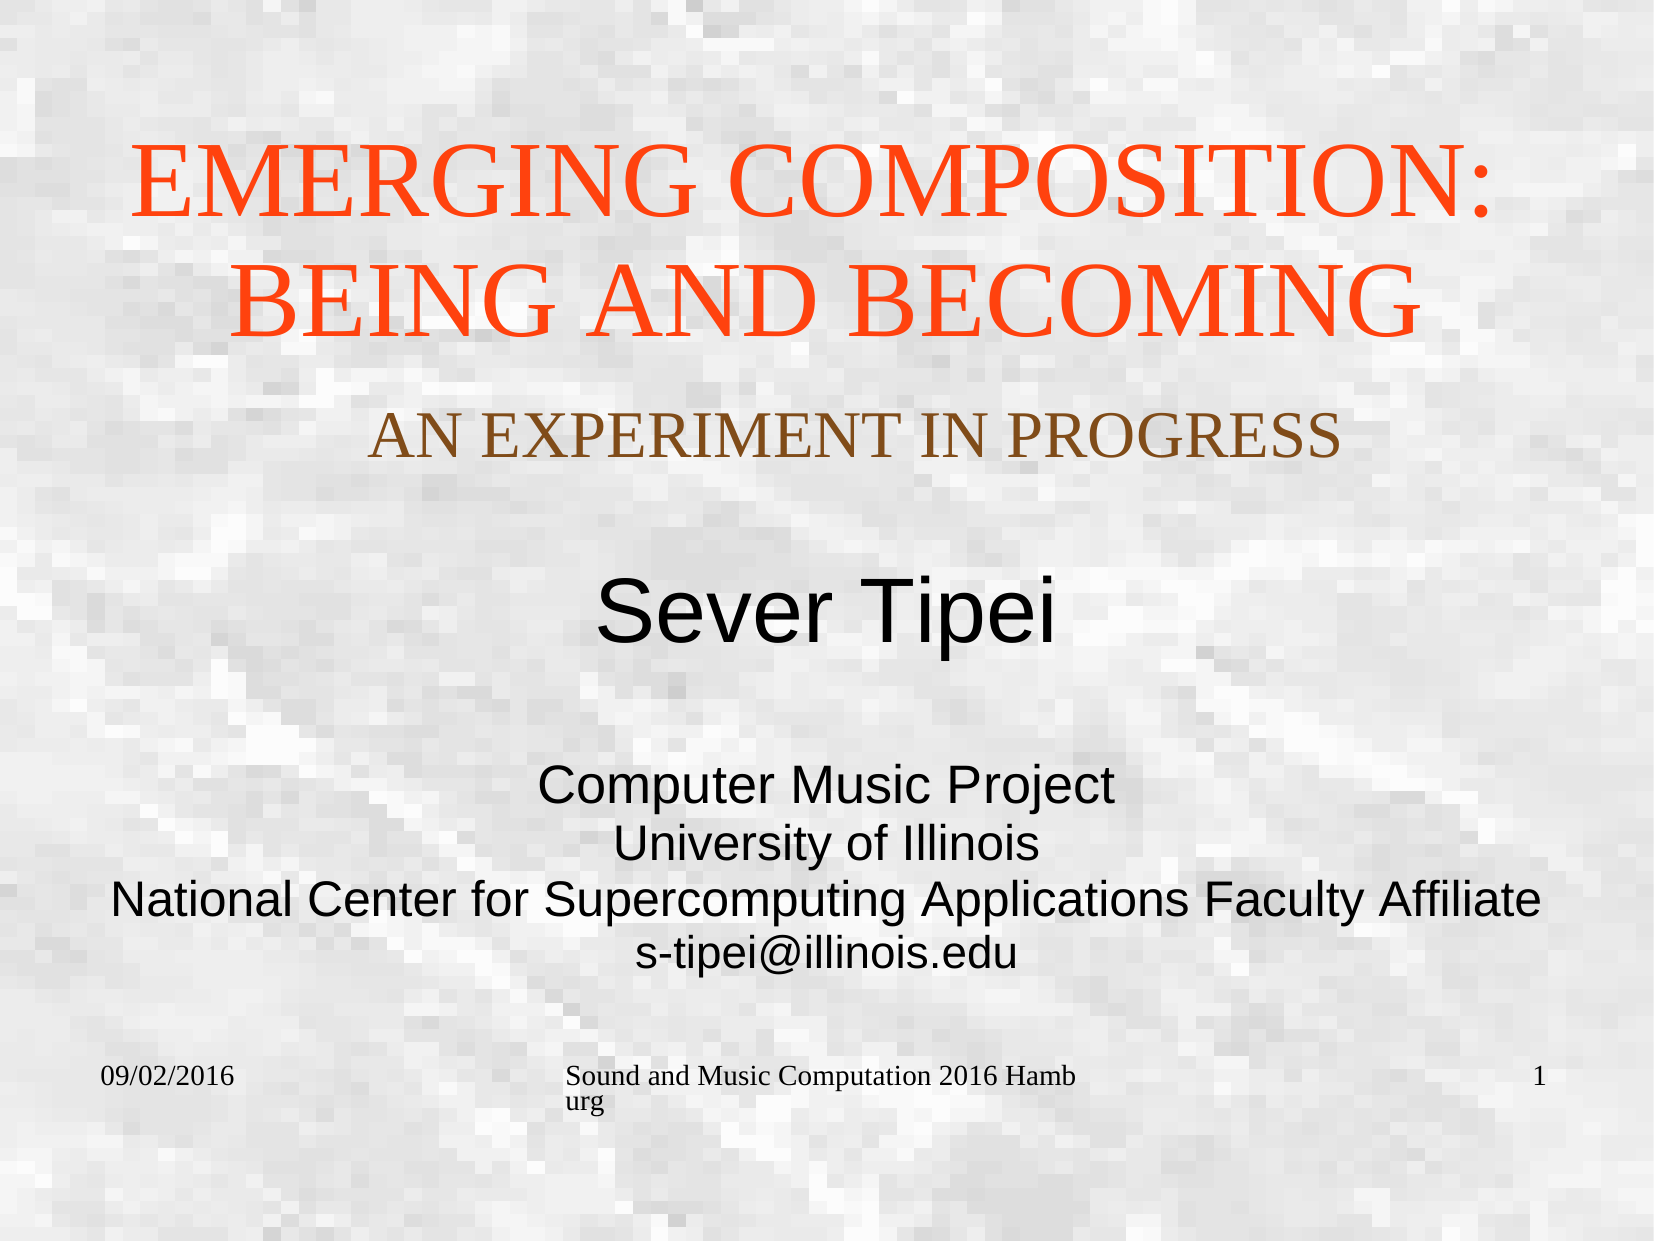

# EMERGING COMPOSITION:
BEING AND BECOMING
 AN EXPERIMENT IN PROGRESS
Sever Tipei
Computer Music Project
University of Illinois
National Center for Supercomputing Applications Faculty Affiliate
s-tipei@illinois.edu
09/02/2016
Sound and Music Computation 2016 Hamburg
1